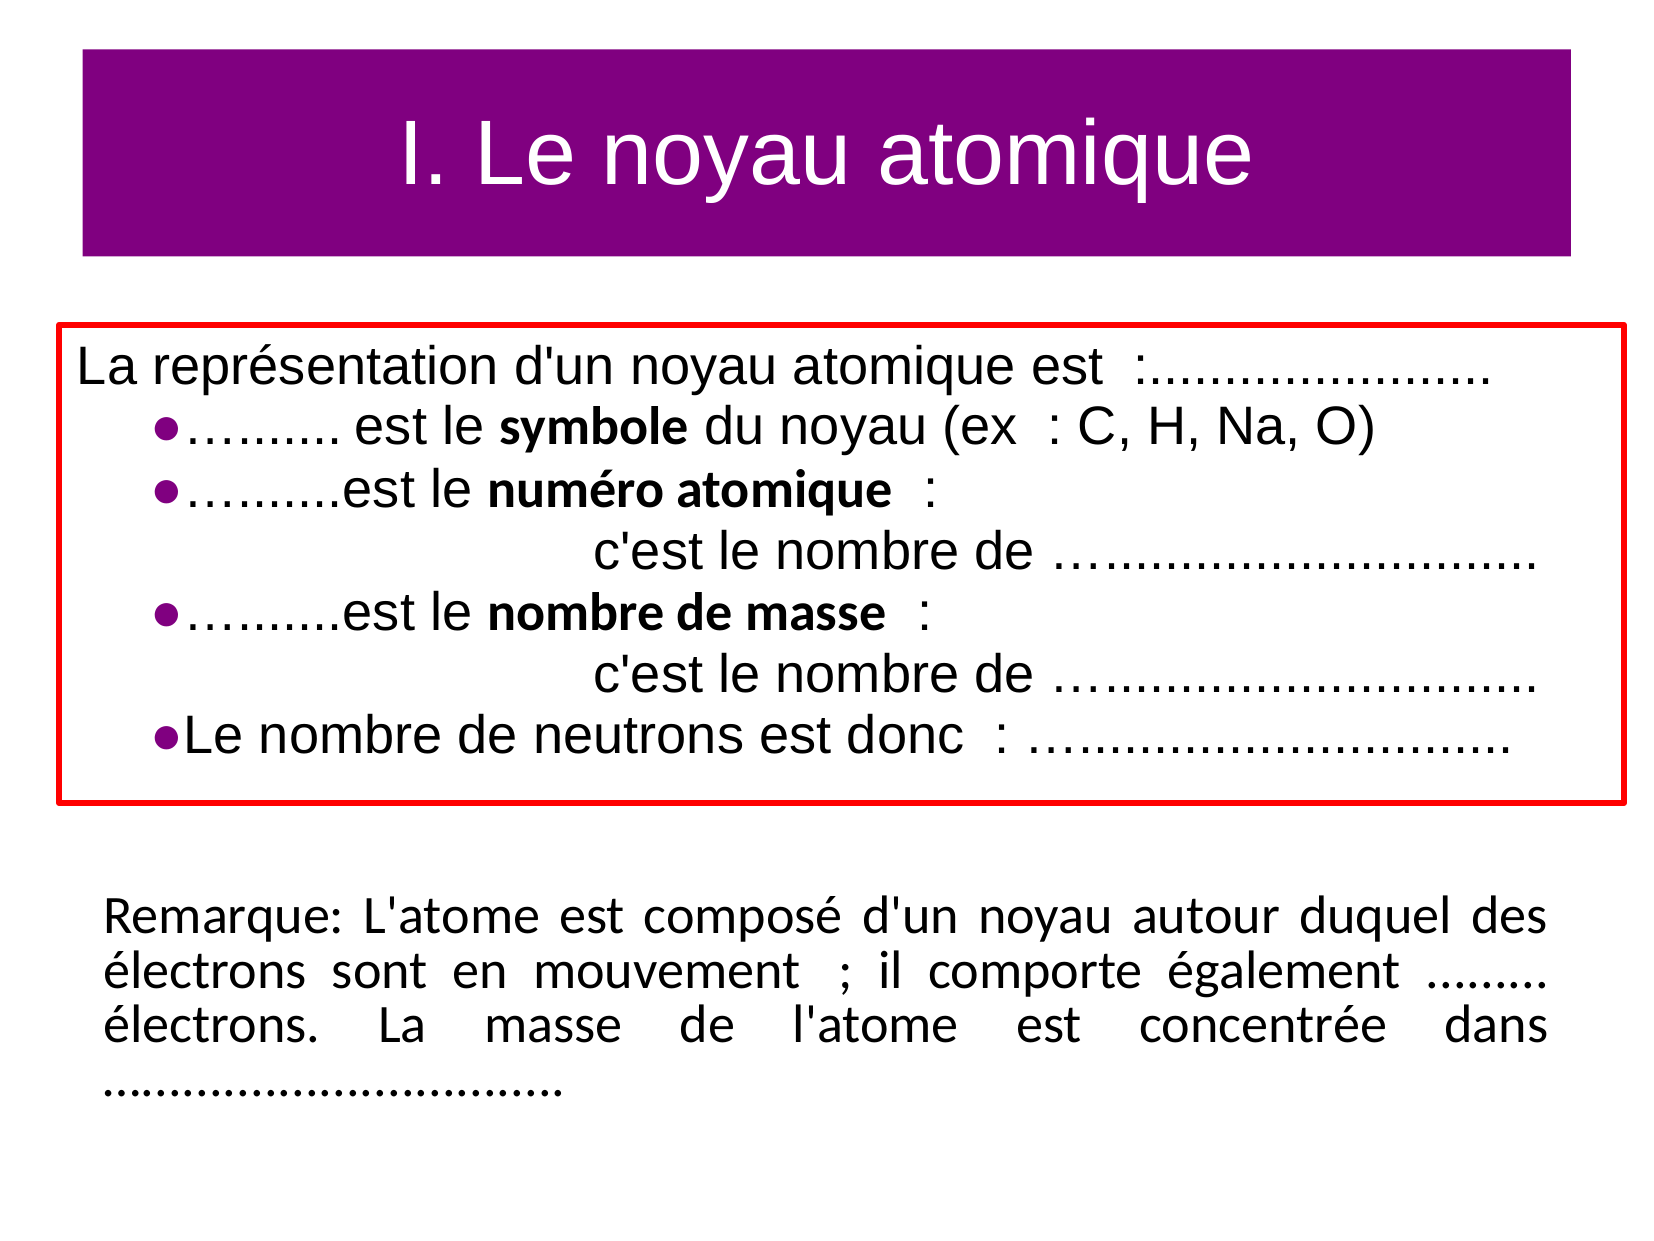

# I. Le noyau atomique
La représentation d'un noyau atomique est  :.......................
	●…....... est le symbole du noyau (ex  : C, H, Na, O)
	●….......est le numéro atomique  :
							c'est le nombre de ….............................
	●….......est le nombre de masse  :
							c'est le nombre de ….............................
	●Le nombre de neutrons est donc  : ….............................
Remarque: L'atome est composé d'un noyau autour duquel des électrons sont en mouvement  ; il comporte également ......... électrons. La masse de l'atome est concentrée dans …...............................